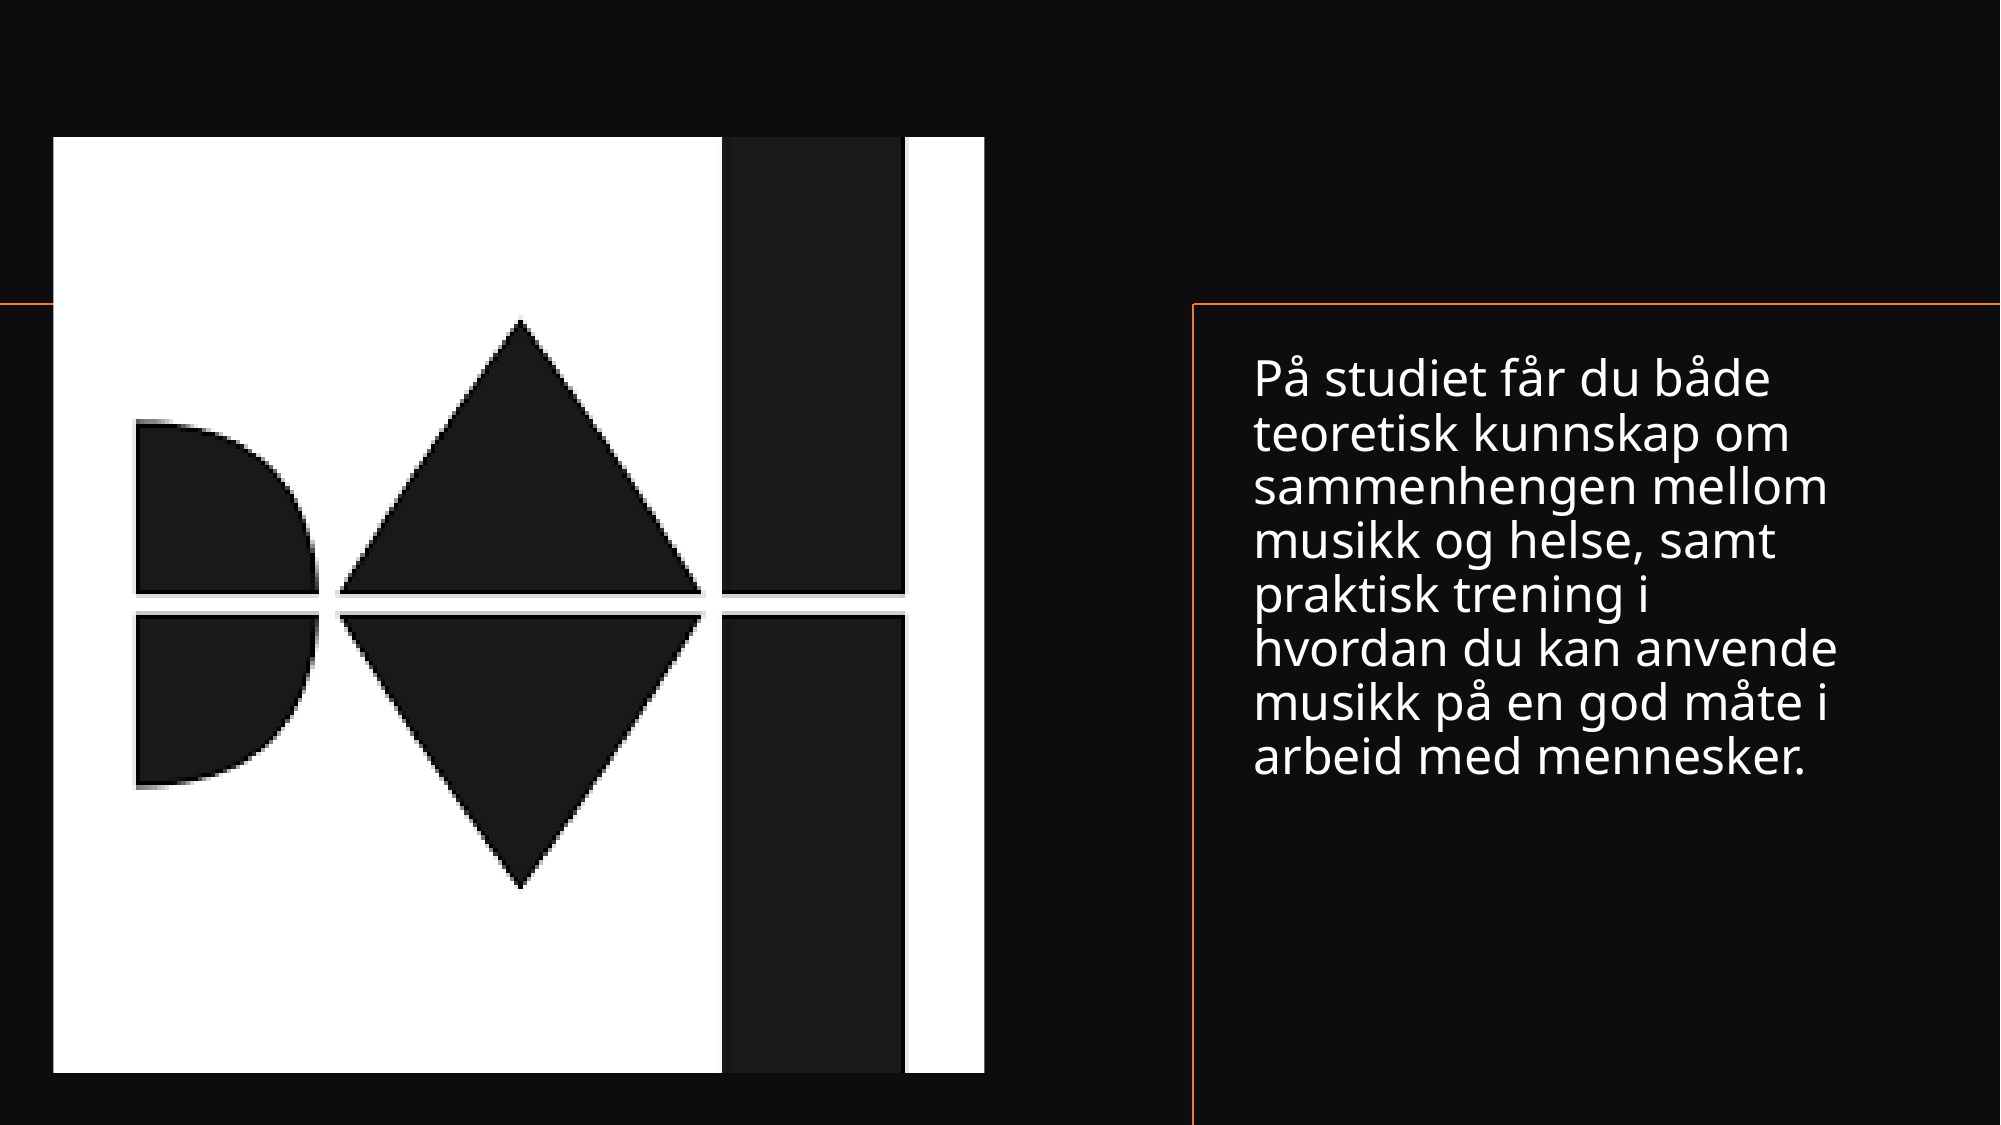

# På studiet får du både teoretisk kunnskap om sammenhengen mellom musikk og helse, samt praktisk trening i hvordan du kan anvende musikk på en god måte i arbeid med mennesker.